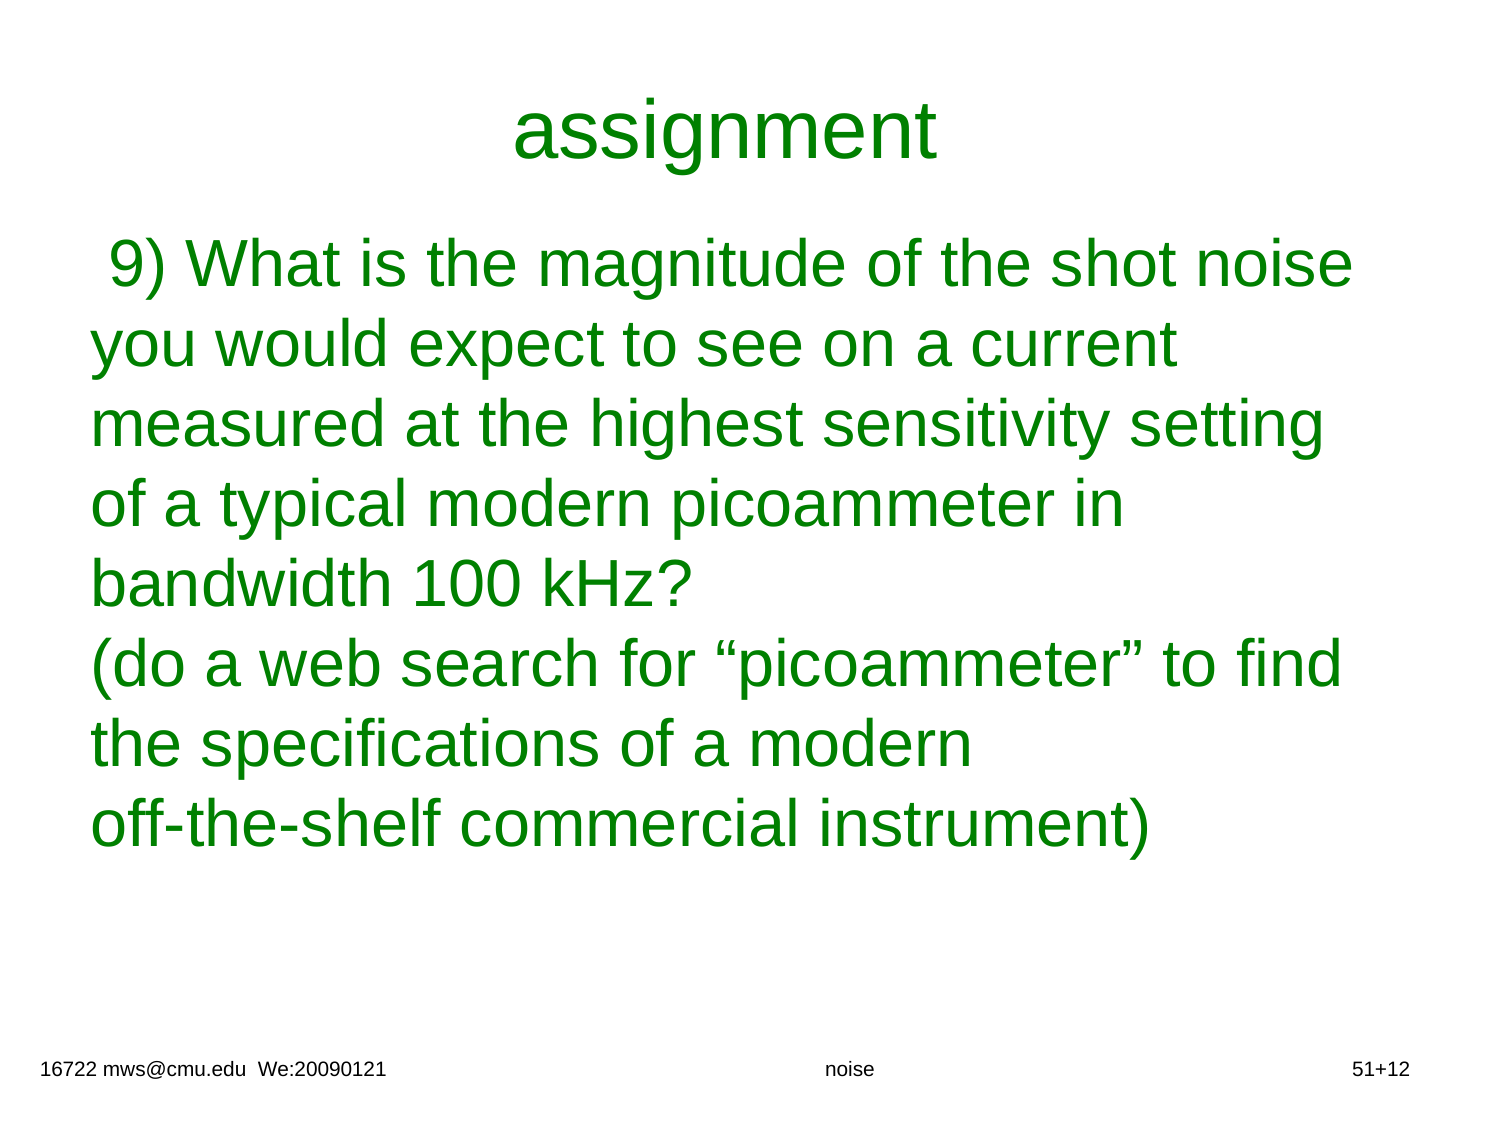

assignment
 9) What is the magnitude of the shot noise you would expect to see on a current measured at the highest sensitivity setting of a typical modern picoammeter in bandwidth 100 kHz?
(do a web search for “picoammeter” to find the specifications of a modern
off-the-shelf commercial instrument)
16722 mws@cmu.edu We:20090121
noise
12